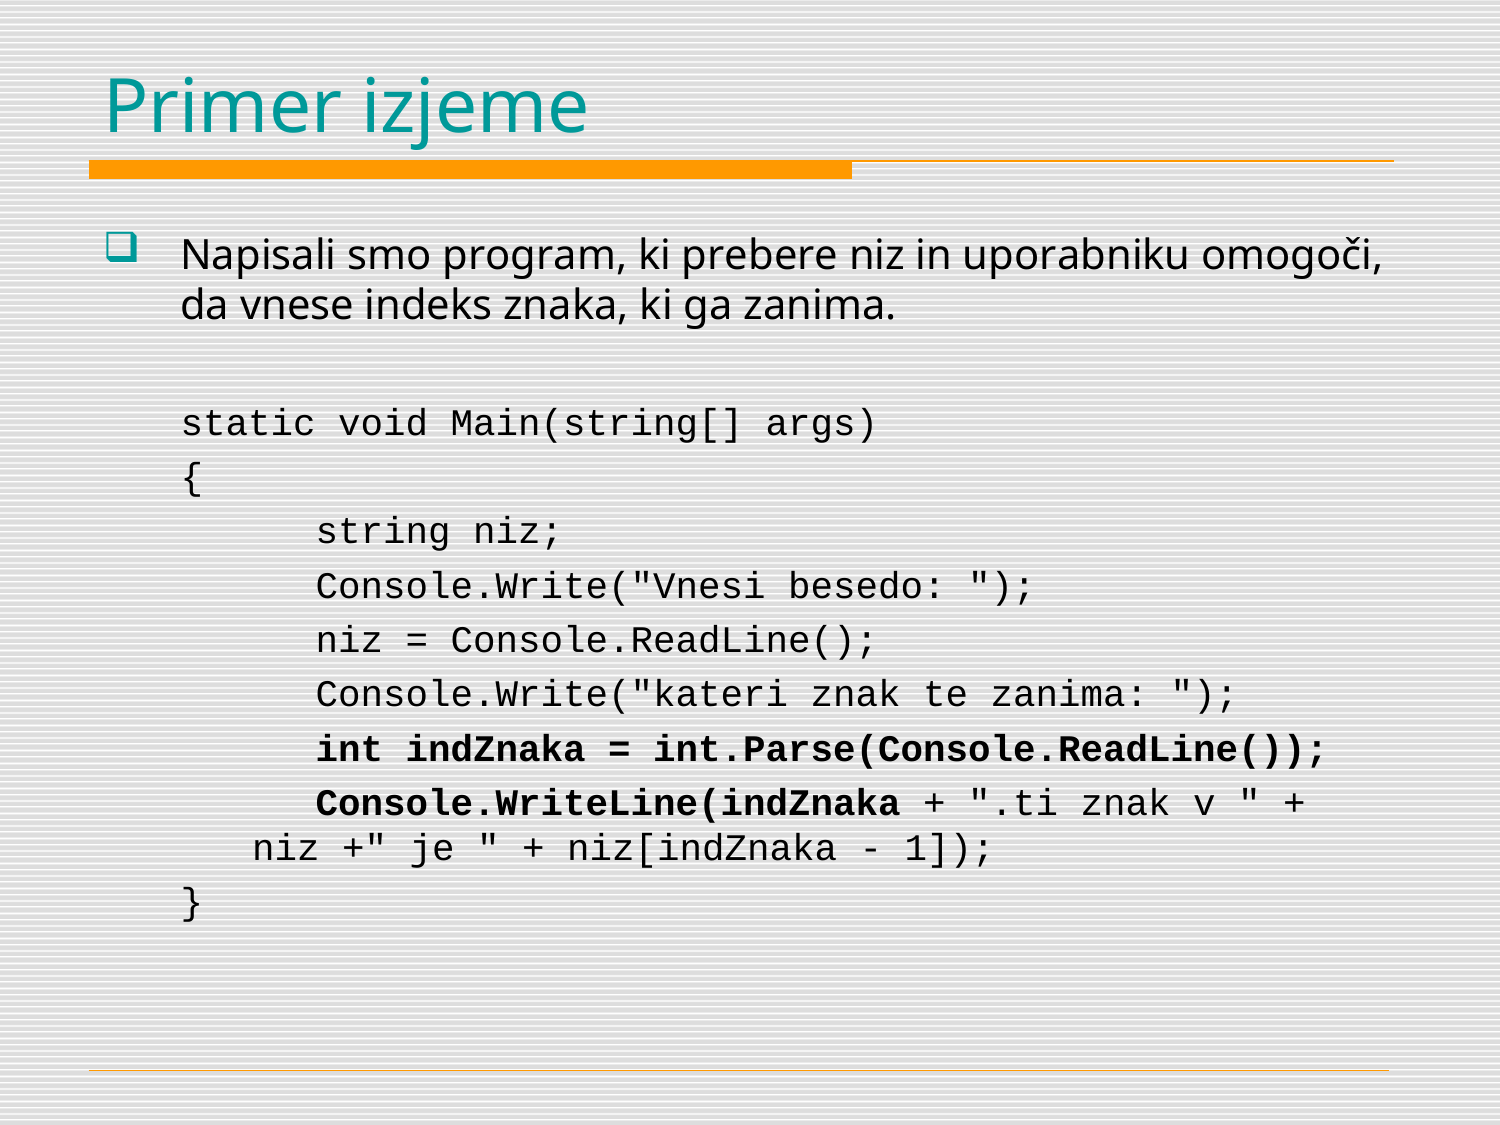

# Primer izjeme
Napisali smo program, ki prebere niz in uporabniku omogoči, da vnese indeks znaka, ki ga zanima.
static void Main(string[] args)
{
 string niz;
 Console.Write("Vnesi besedo: ");
 niz = Console.ReadLine();
 Console.Write("kateri znak te zanima: ");
 int indZnaka = int.Parse(Console.ReadLine());
 Console.WriteLine(indZnaka + ".ti znak v " + niz +" je " + niz[indZnaka - 1]);
}